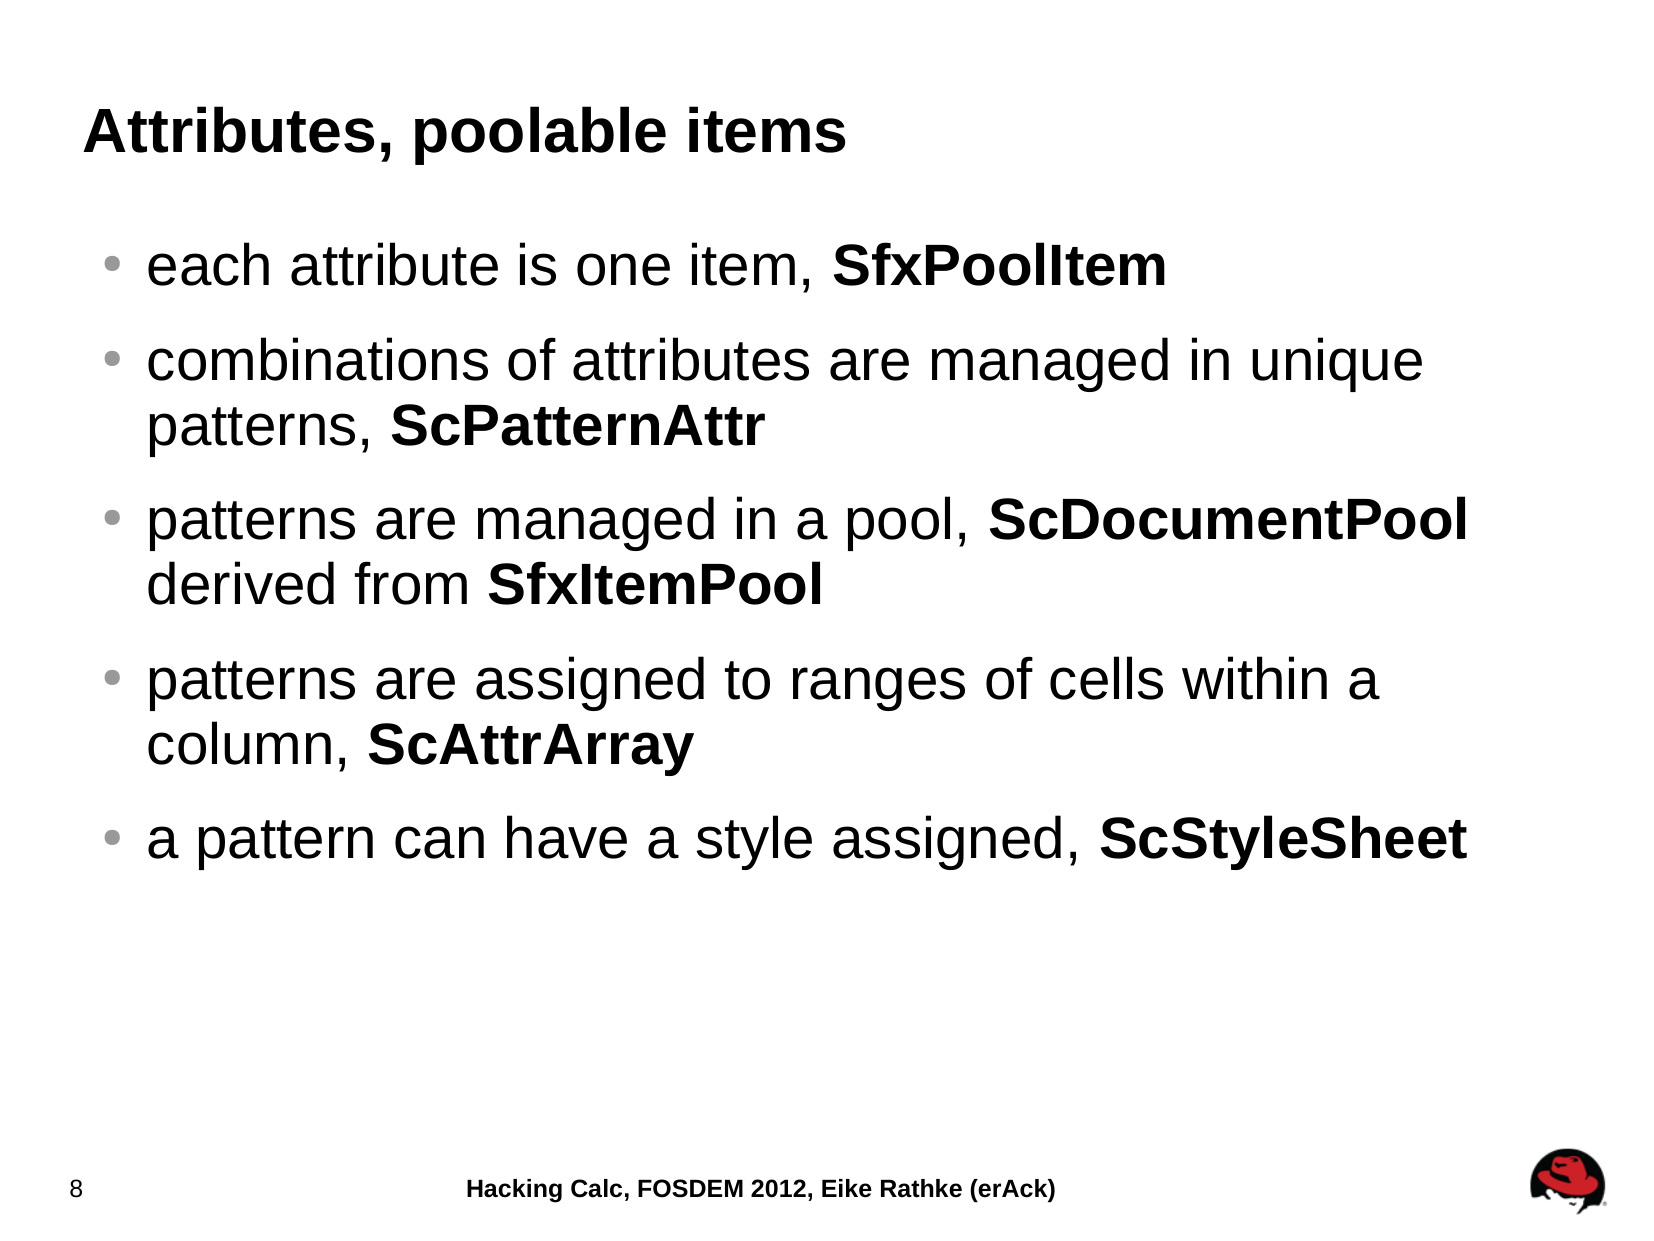

# Attributes, poolable items
each attribute is one item, SfxPoolItem
combinations of attributes are managed in unique patterns, ScPatternAttr
patterns are managed in a pool, ScDocumentPool derived from SfxItemPool
patterns are assigned to ranges of cells within a column, ScAttrArray
a pattern can have a style assigned, ScStyleSheet